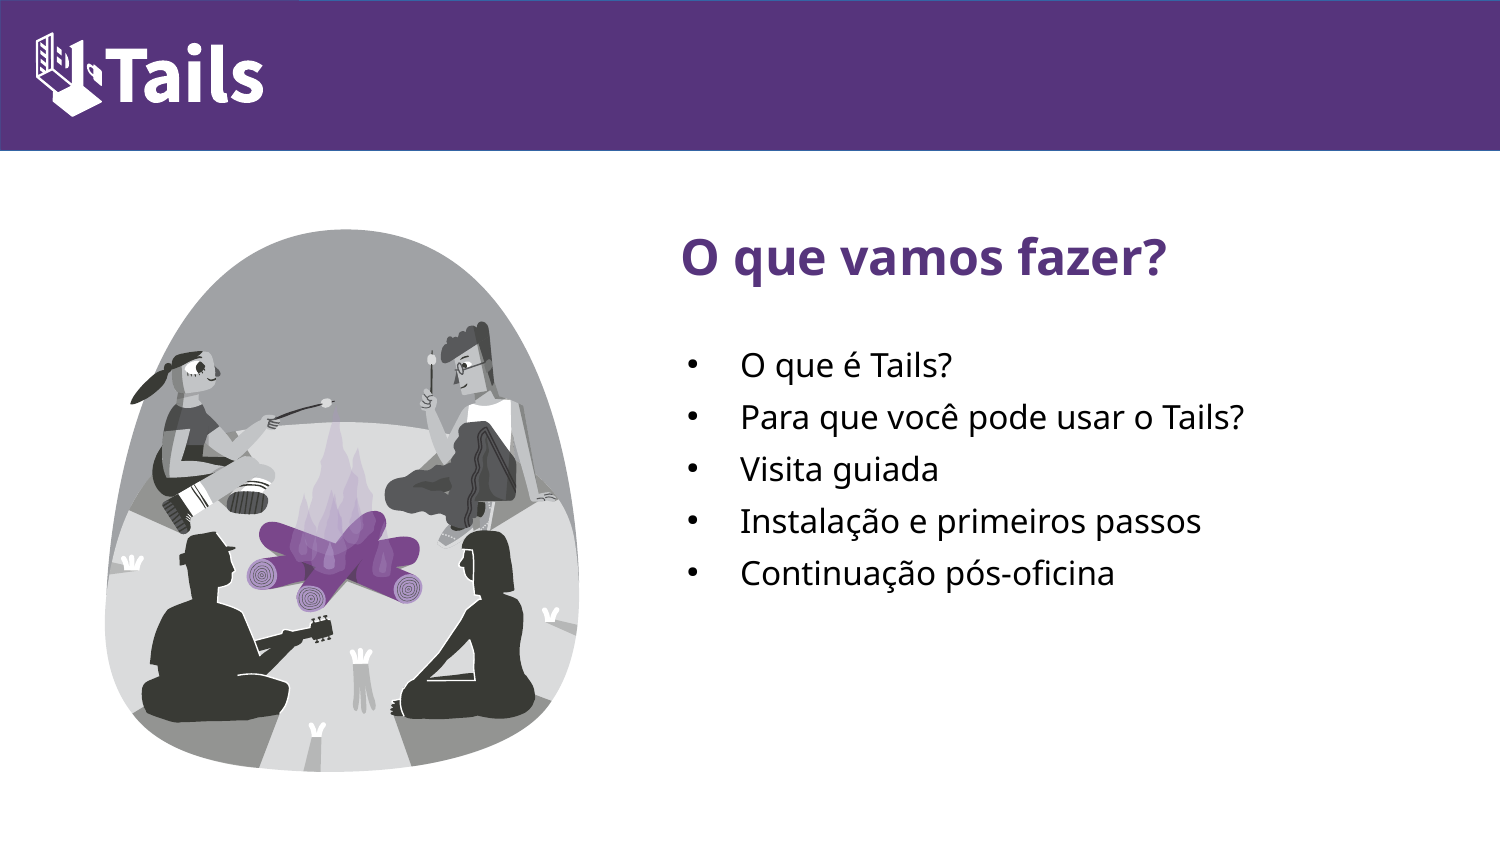

O que vamos fazer?
# O que é Tails?
Para que você pode usar o Tails?
Visita guiada
Instalação e primeiros passos
Continuação pós-oficina